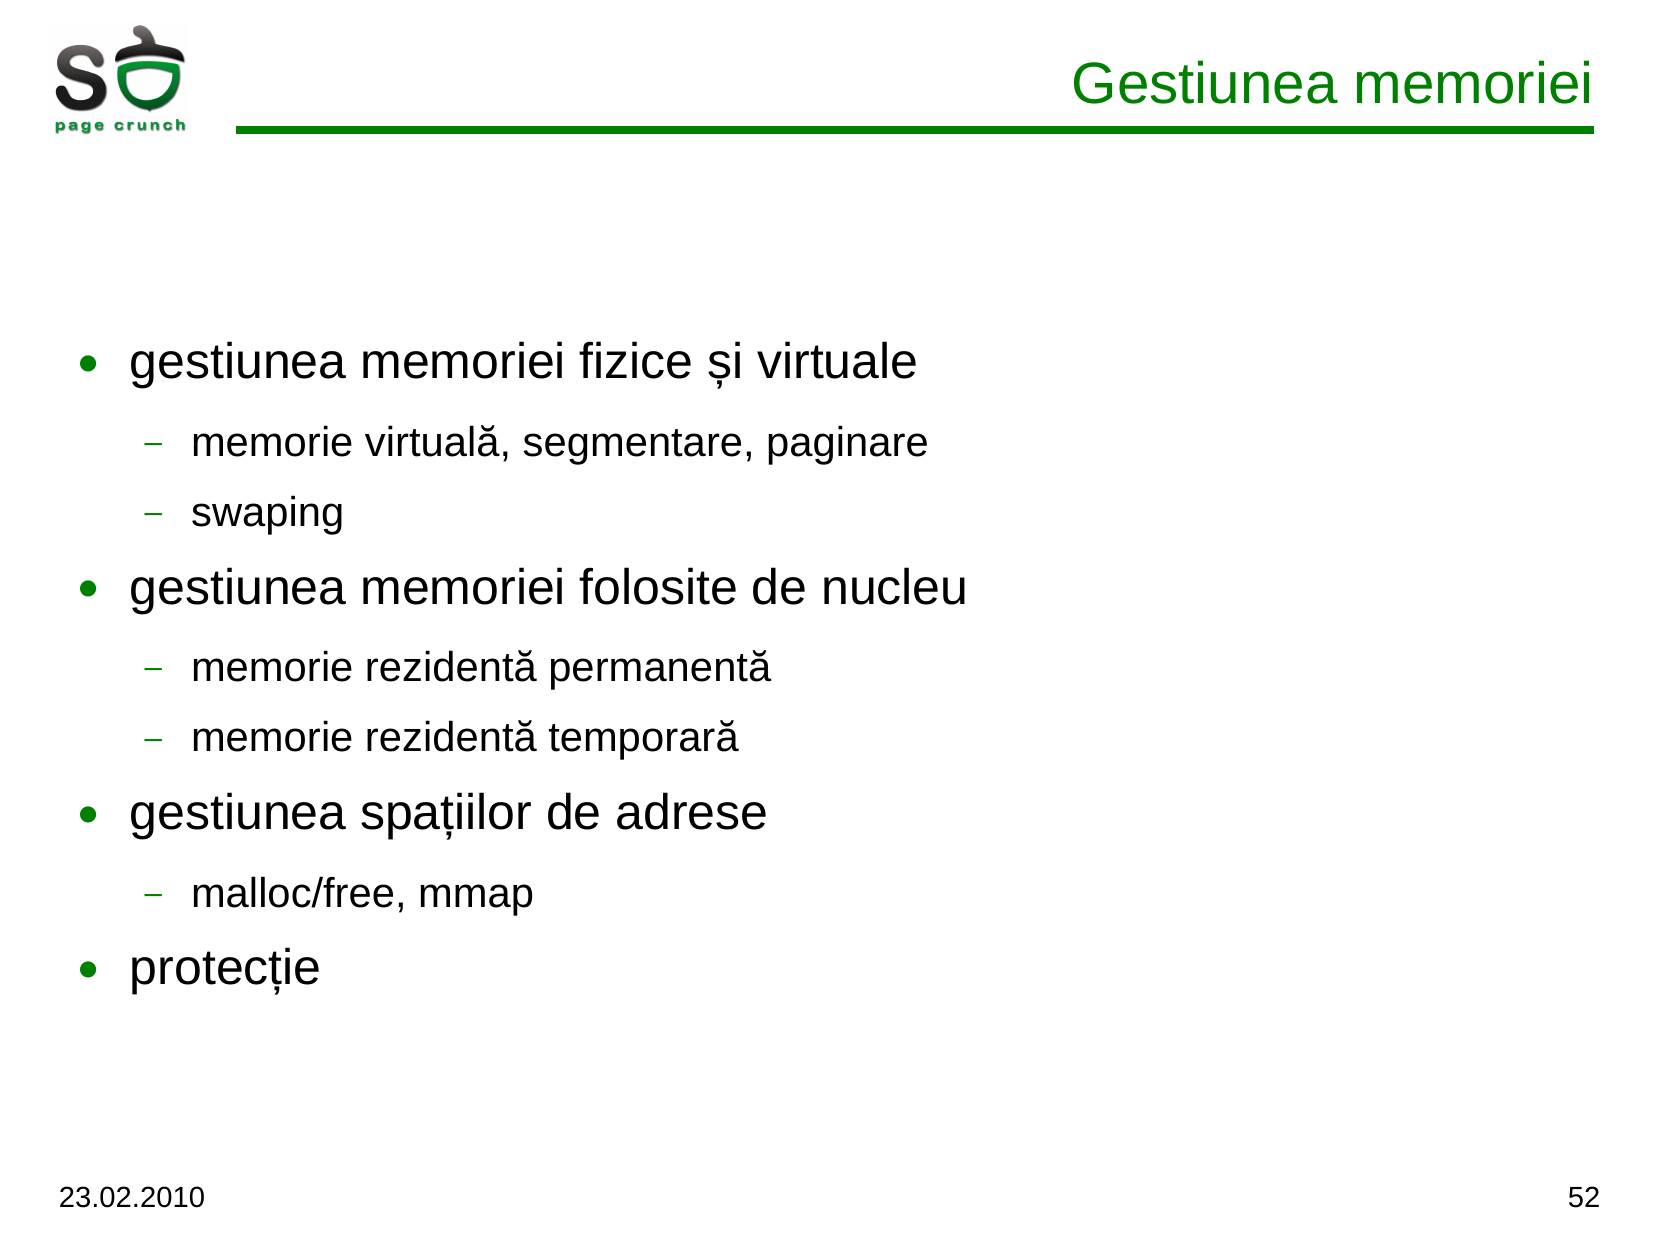

# Gestiunea memoriei
gestiunea memoriei fizice și virtuale
memorie virtuală, segmentare, paginare
swaping
gestiunea memoriei folosite de nucleu
memorie rezidentă permanentă
memorie rezidentă temporară
gestiunea spațiilor de adrese
malloc/free, mmap
protecție
23.02.2010
52